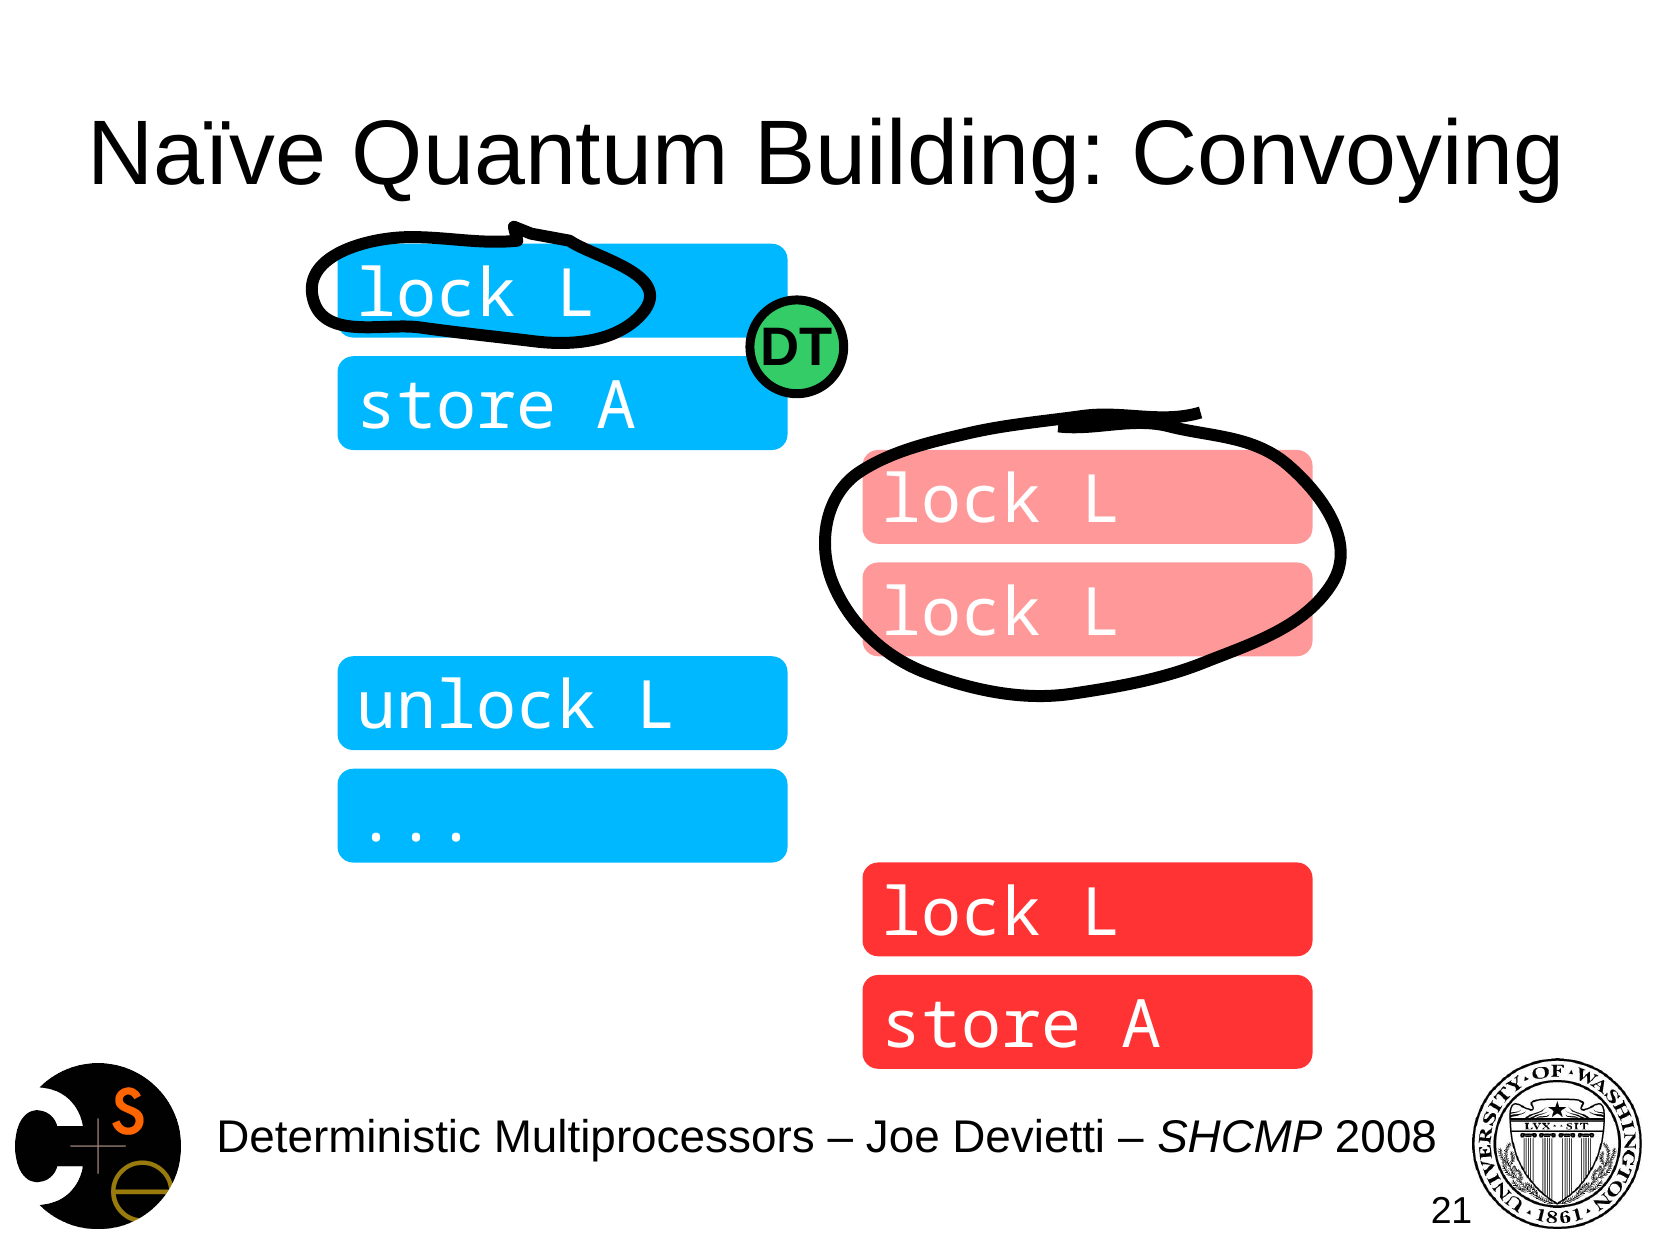

# Naïve Quantum Building: Convoying
lock L
store A
DT
lock L
lock L
unlock L
...
lock L
store A
21